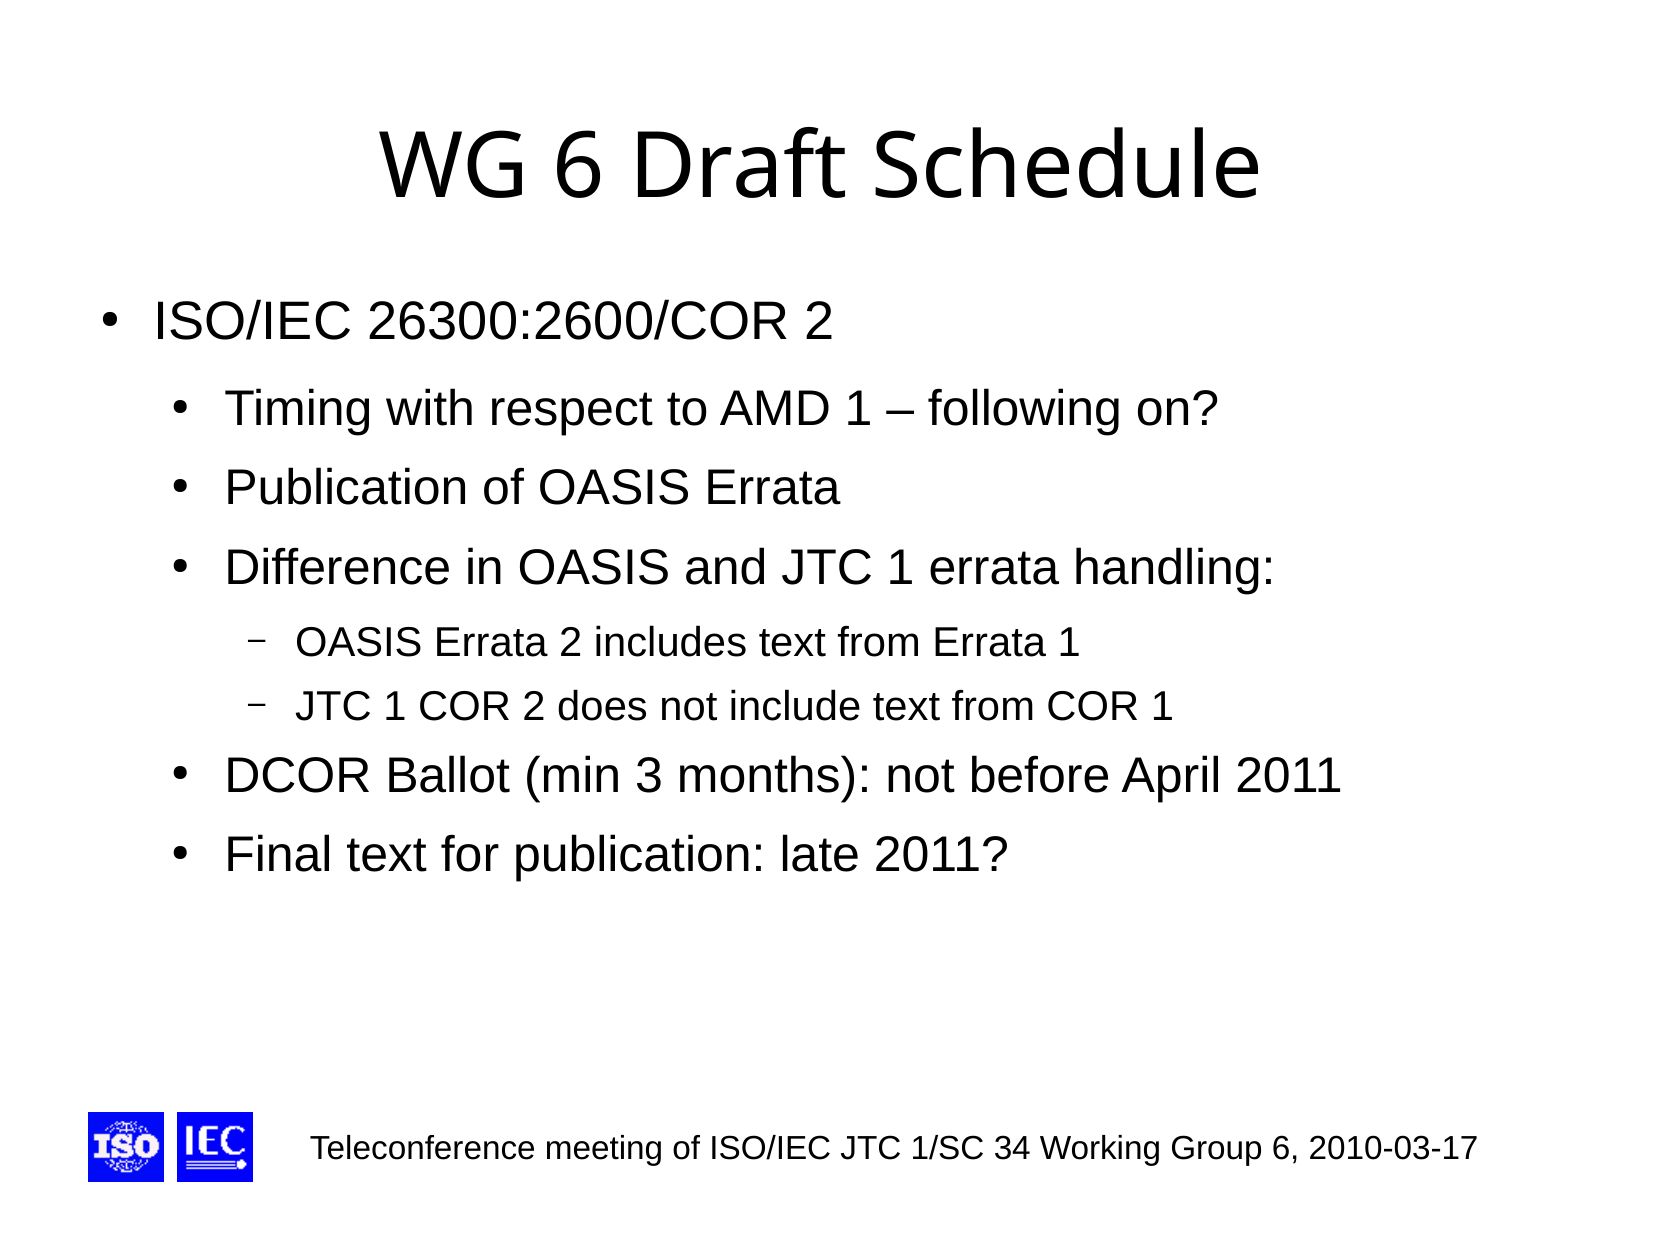

# WG 6 Draft Schedule
ISO/IEC 26300:2600/COR 2
Timing with respect to AMD 1 – following on?
Publication of OASIS Errata
Difference in OASIS and JTC 1 errata handling:
OASIS Errata 2 includes text from Errata 1
JTC 1 COR 2 does not include text from COR 1
DCOR Ballot (min 3 months): not before April 2011
Final text for publication: late 2011?